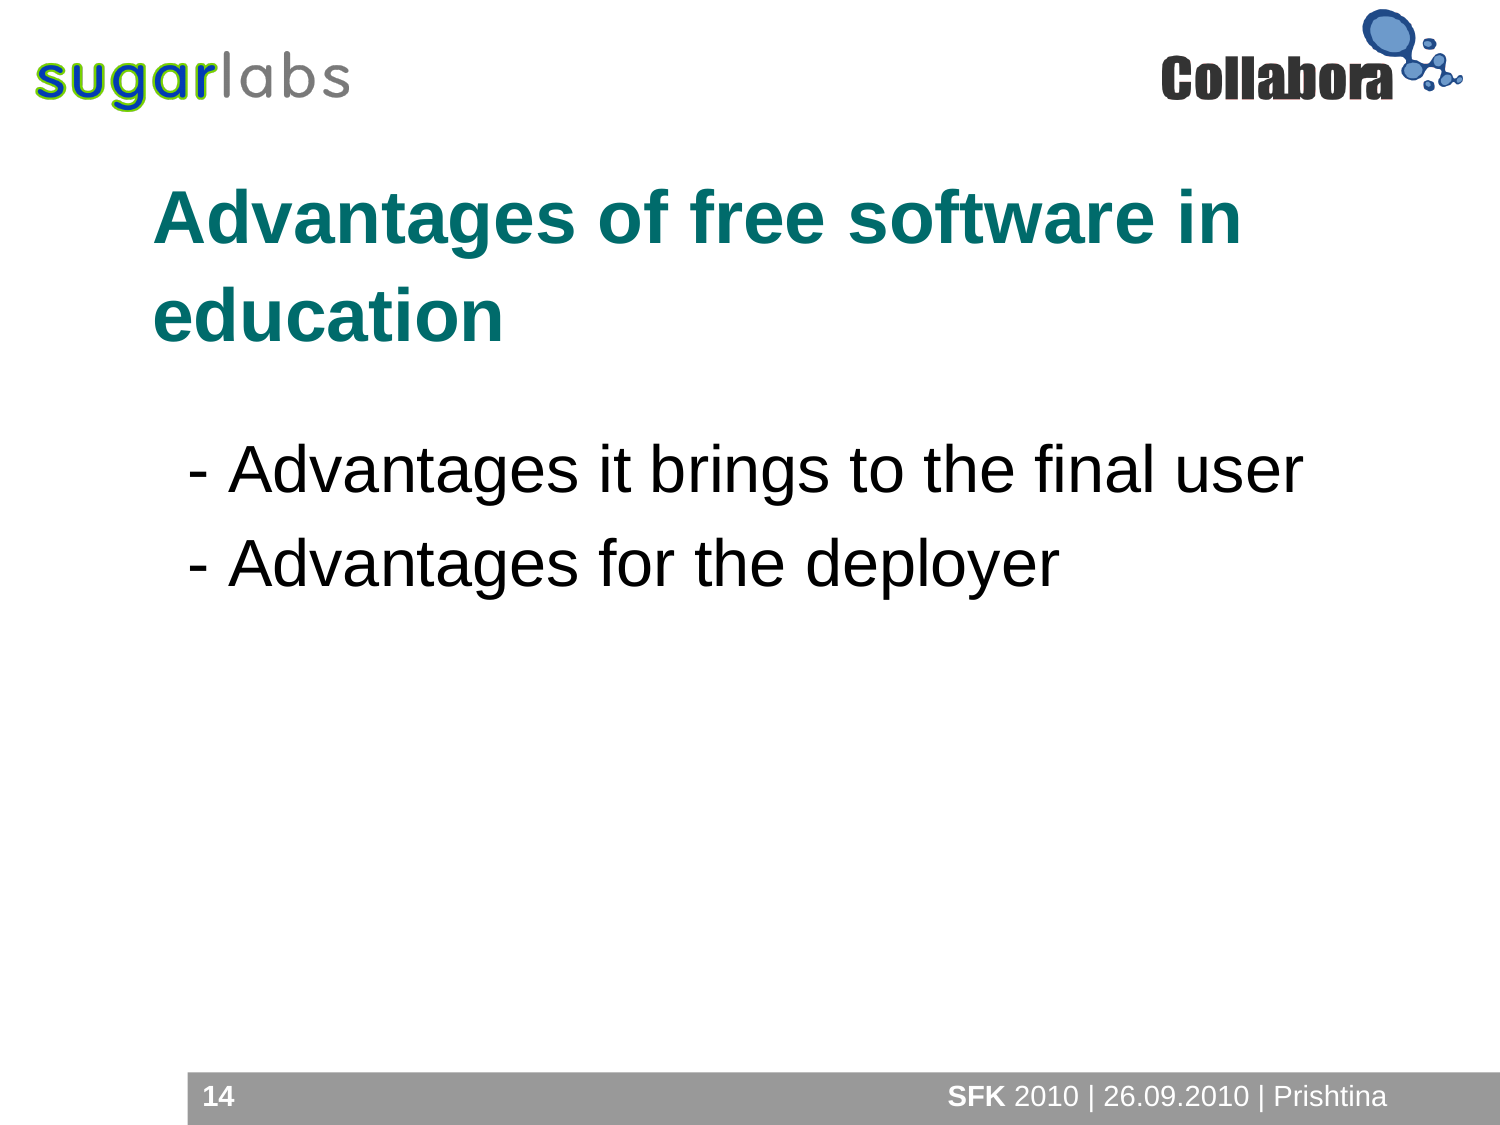

# Advantages of free software in education
- Advantages it brings to the final user
- Advantages for the deployer